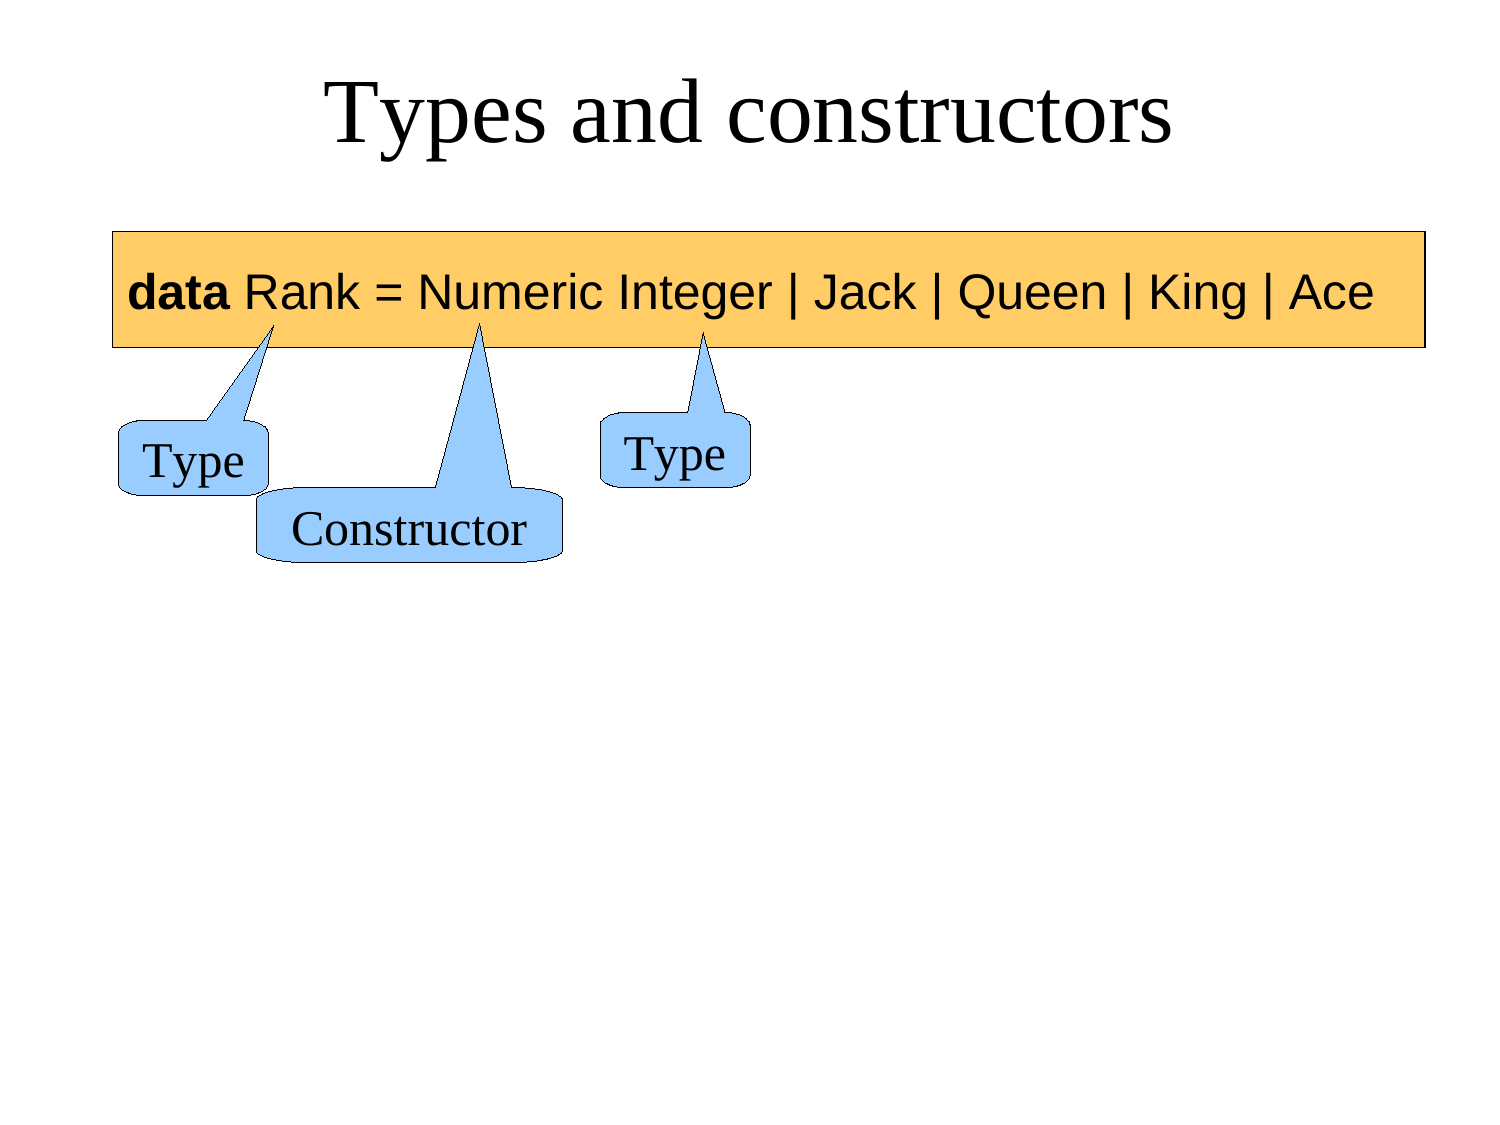

# Types and constructors
data Rank = Numeric Integer | Jack | Queen | King | Ace
Type
Type
Constructor